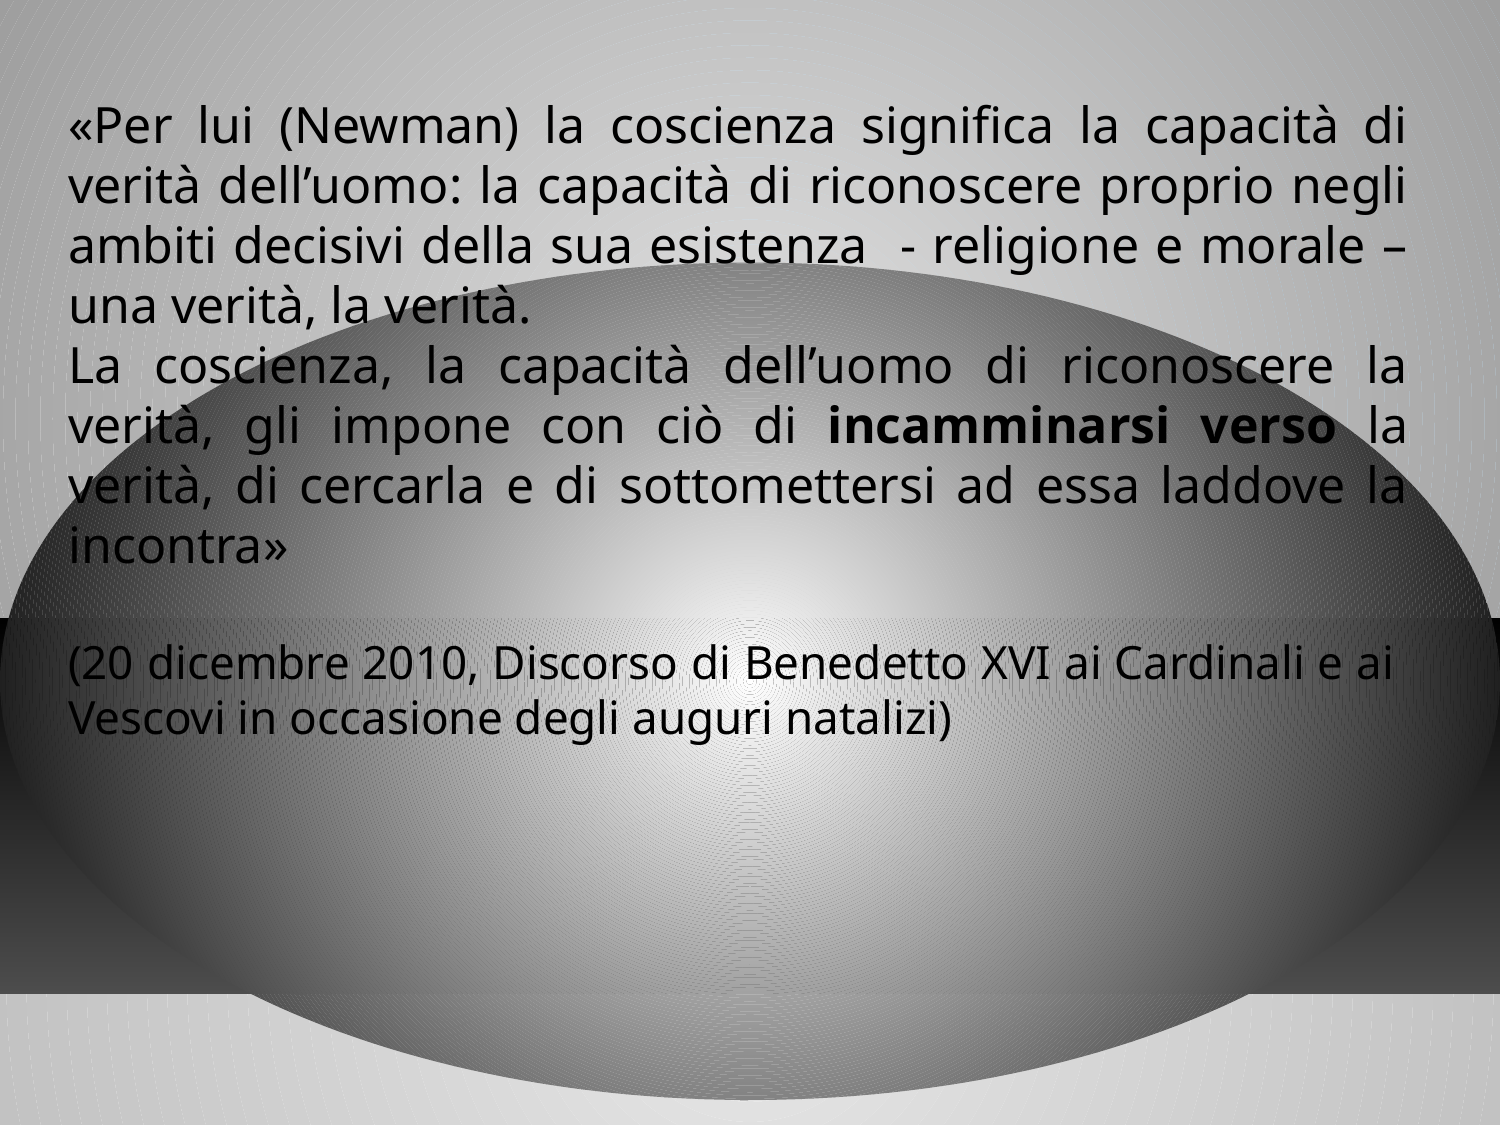

«Per lui (Newman) la coscienza significa la capacità di verità dell’uomo: la capacità di riconoscere proprio negli ambiti decisivi della sua esistenza - religione e morale – una verità, la verità.
La coscienza, la capacità dell’uomo di riconoscere la verità, gli impone con ciò di incamminarsi verso la verità, di cercarla e di sottomettersi ad essa laddove la incontra»
(20 dicembre 2010, Discorso di Benedetto XVI ai Cardinali e ai Vescovi in occasione degli auguri natalizi)